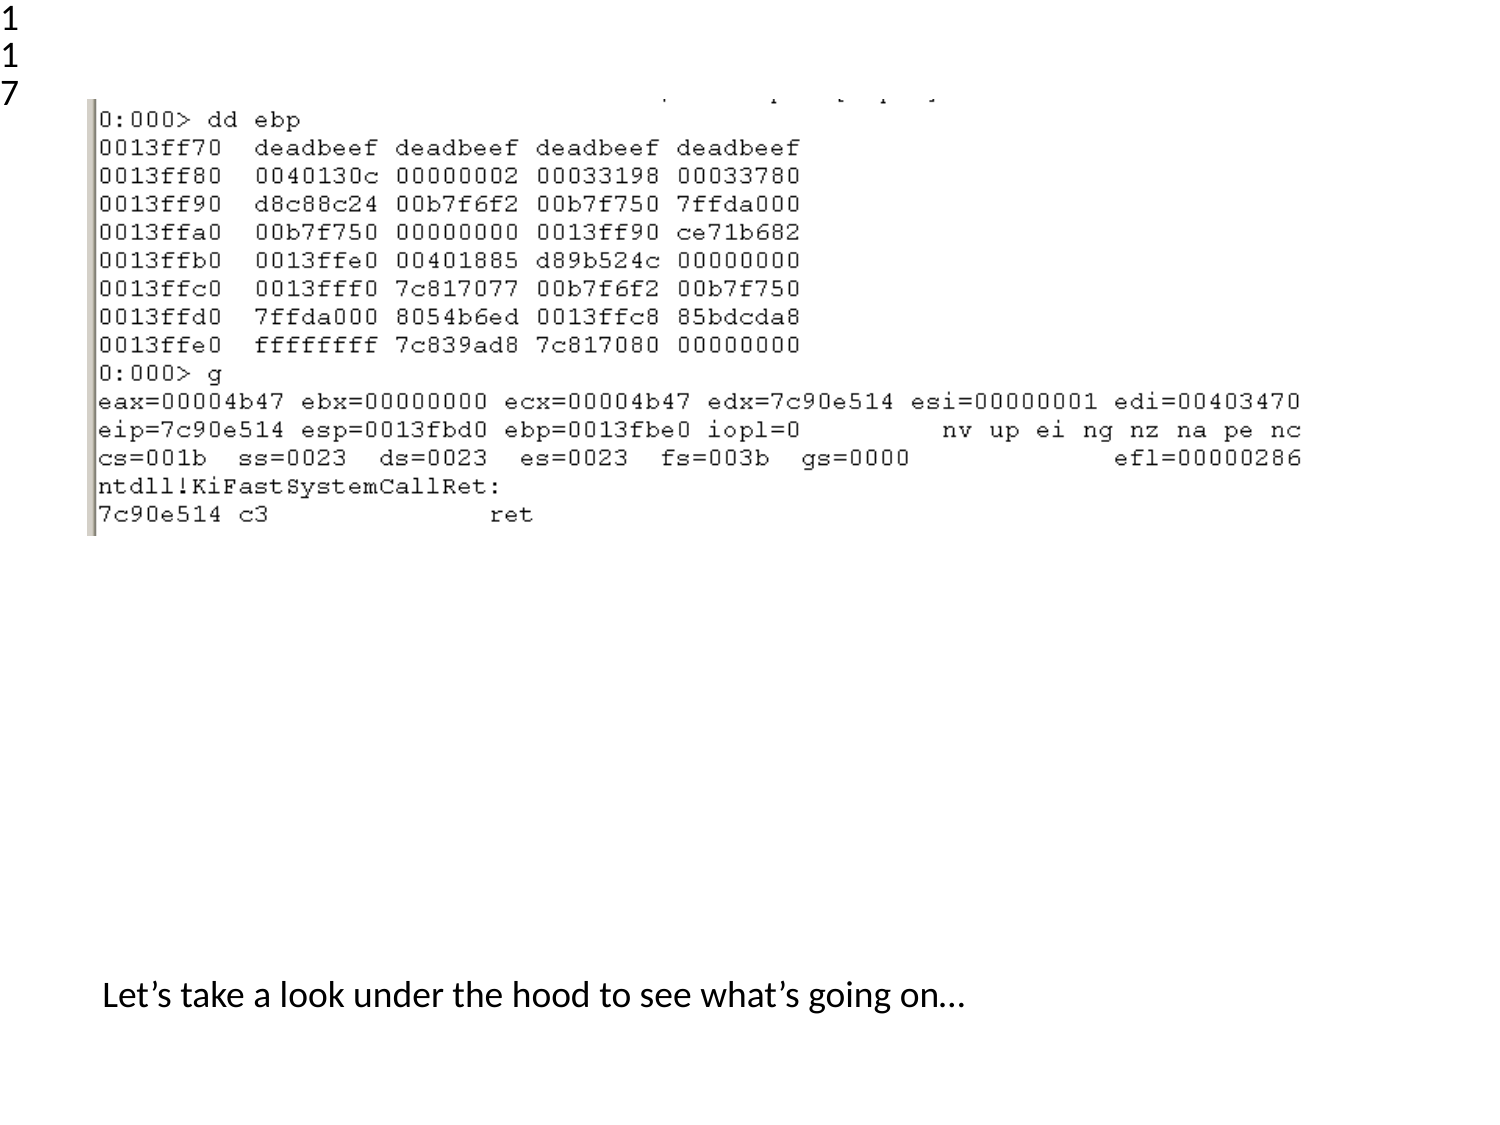

Let’s take a look under the hood to see what’s going on…